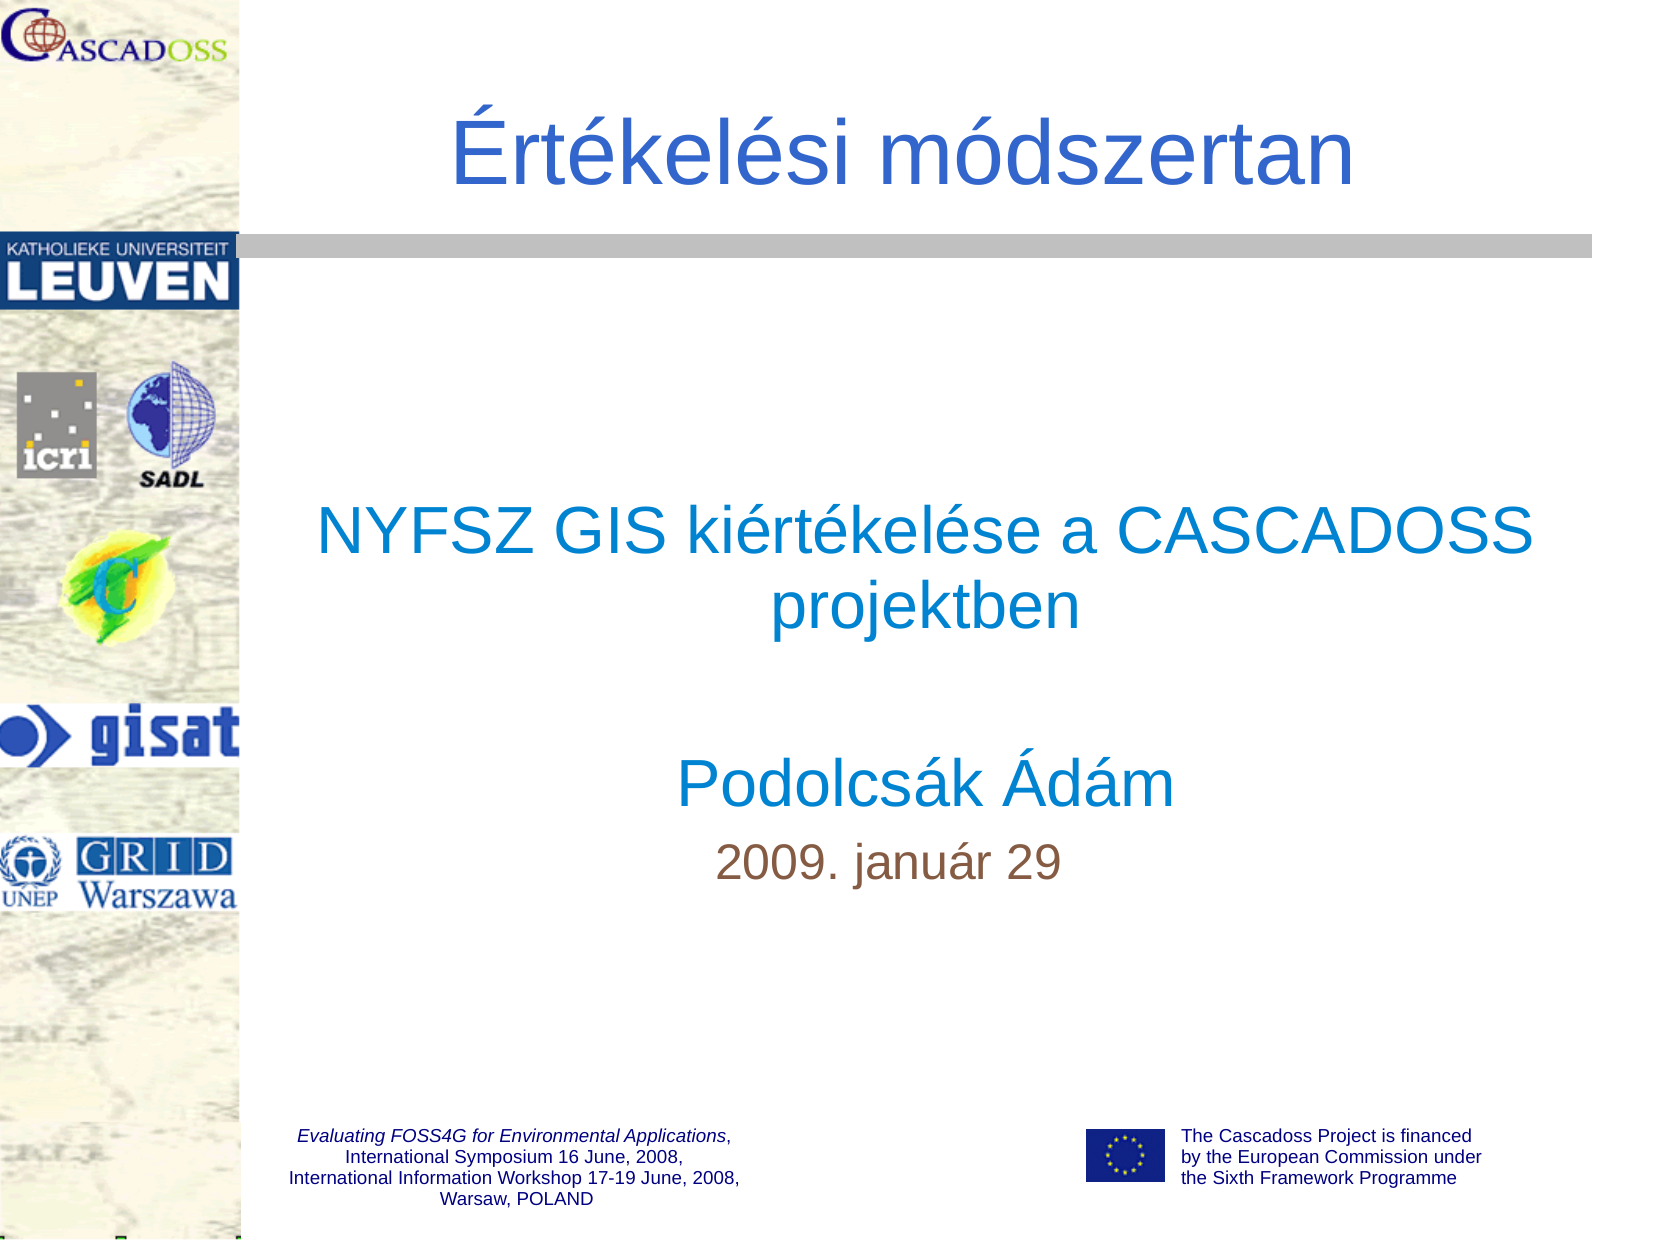

# Értékelési módszertan
NYFSZ GIS kiértékelése a CASCADOSS projektben
Podolcsák Ádám
2009. január 29